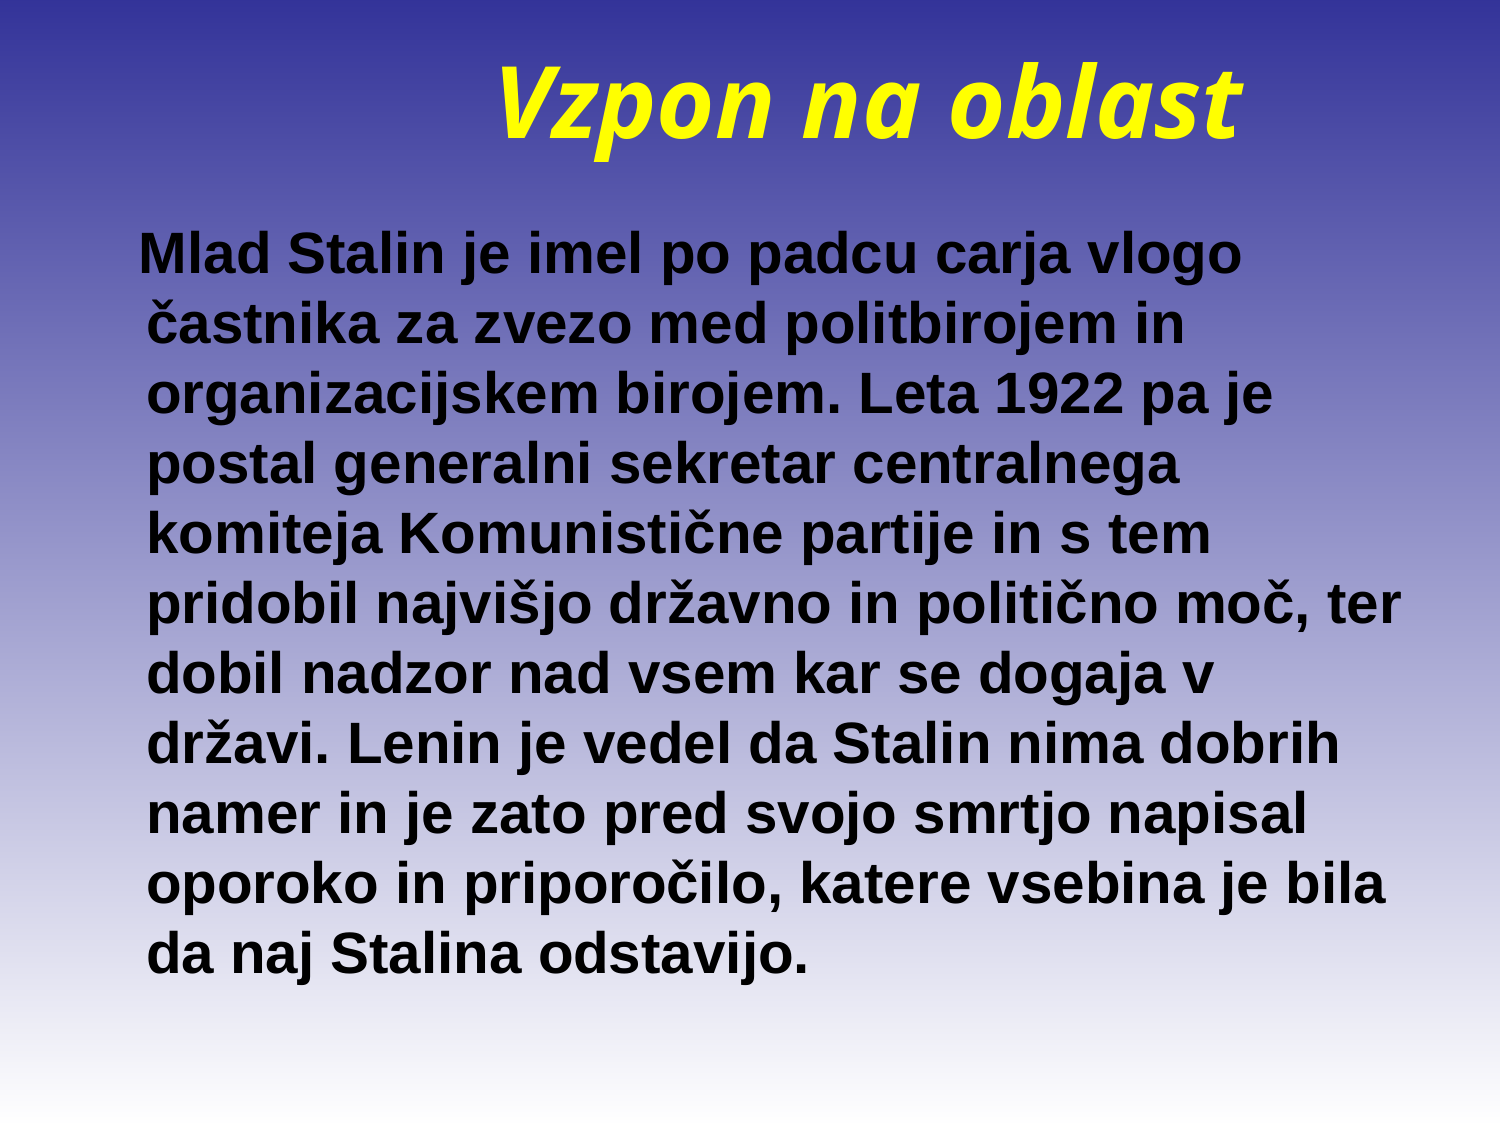

Vzpon na oblast
# Mlad Stalin je imel po padcu carja vlogo častnika za zvezo med politbirojem in organizacijskem birojem. Leta 1922 pa je postal generalni sekretar centralnega komiteja Komunistične partije in s tem pridobil najvišjo državno in politično moč, ter dobil nadzor nad vsem kar se dogaja v državi. Lenin je vedel da Stalin nima dobrih namer in je zato pred svojo smrtjo napisal oporoko in priporočilo, katere vsebina je bila da naj Stalina odstavijo.